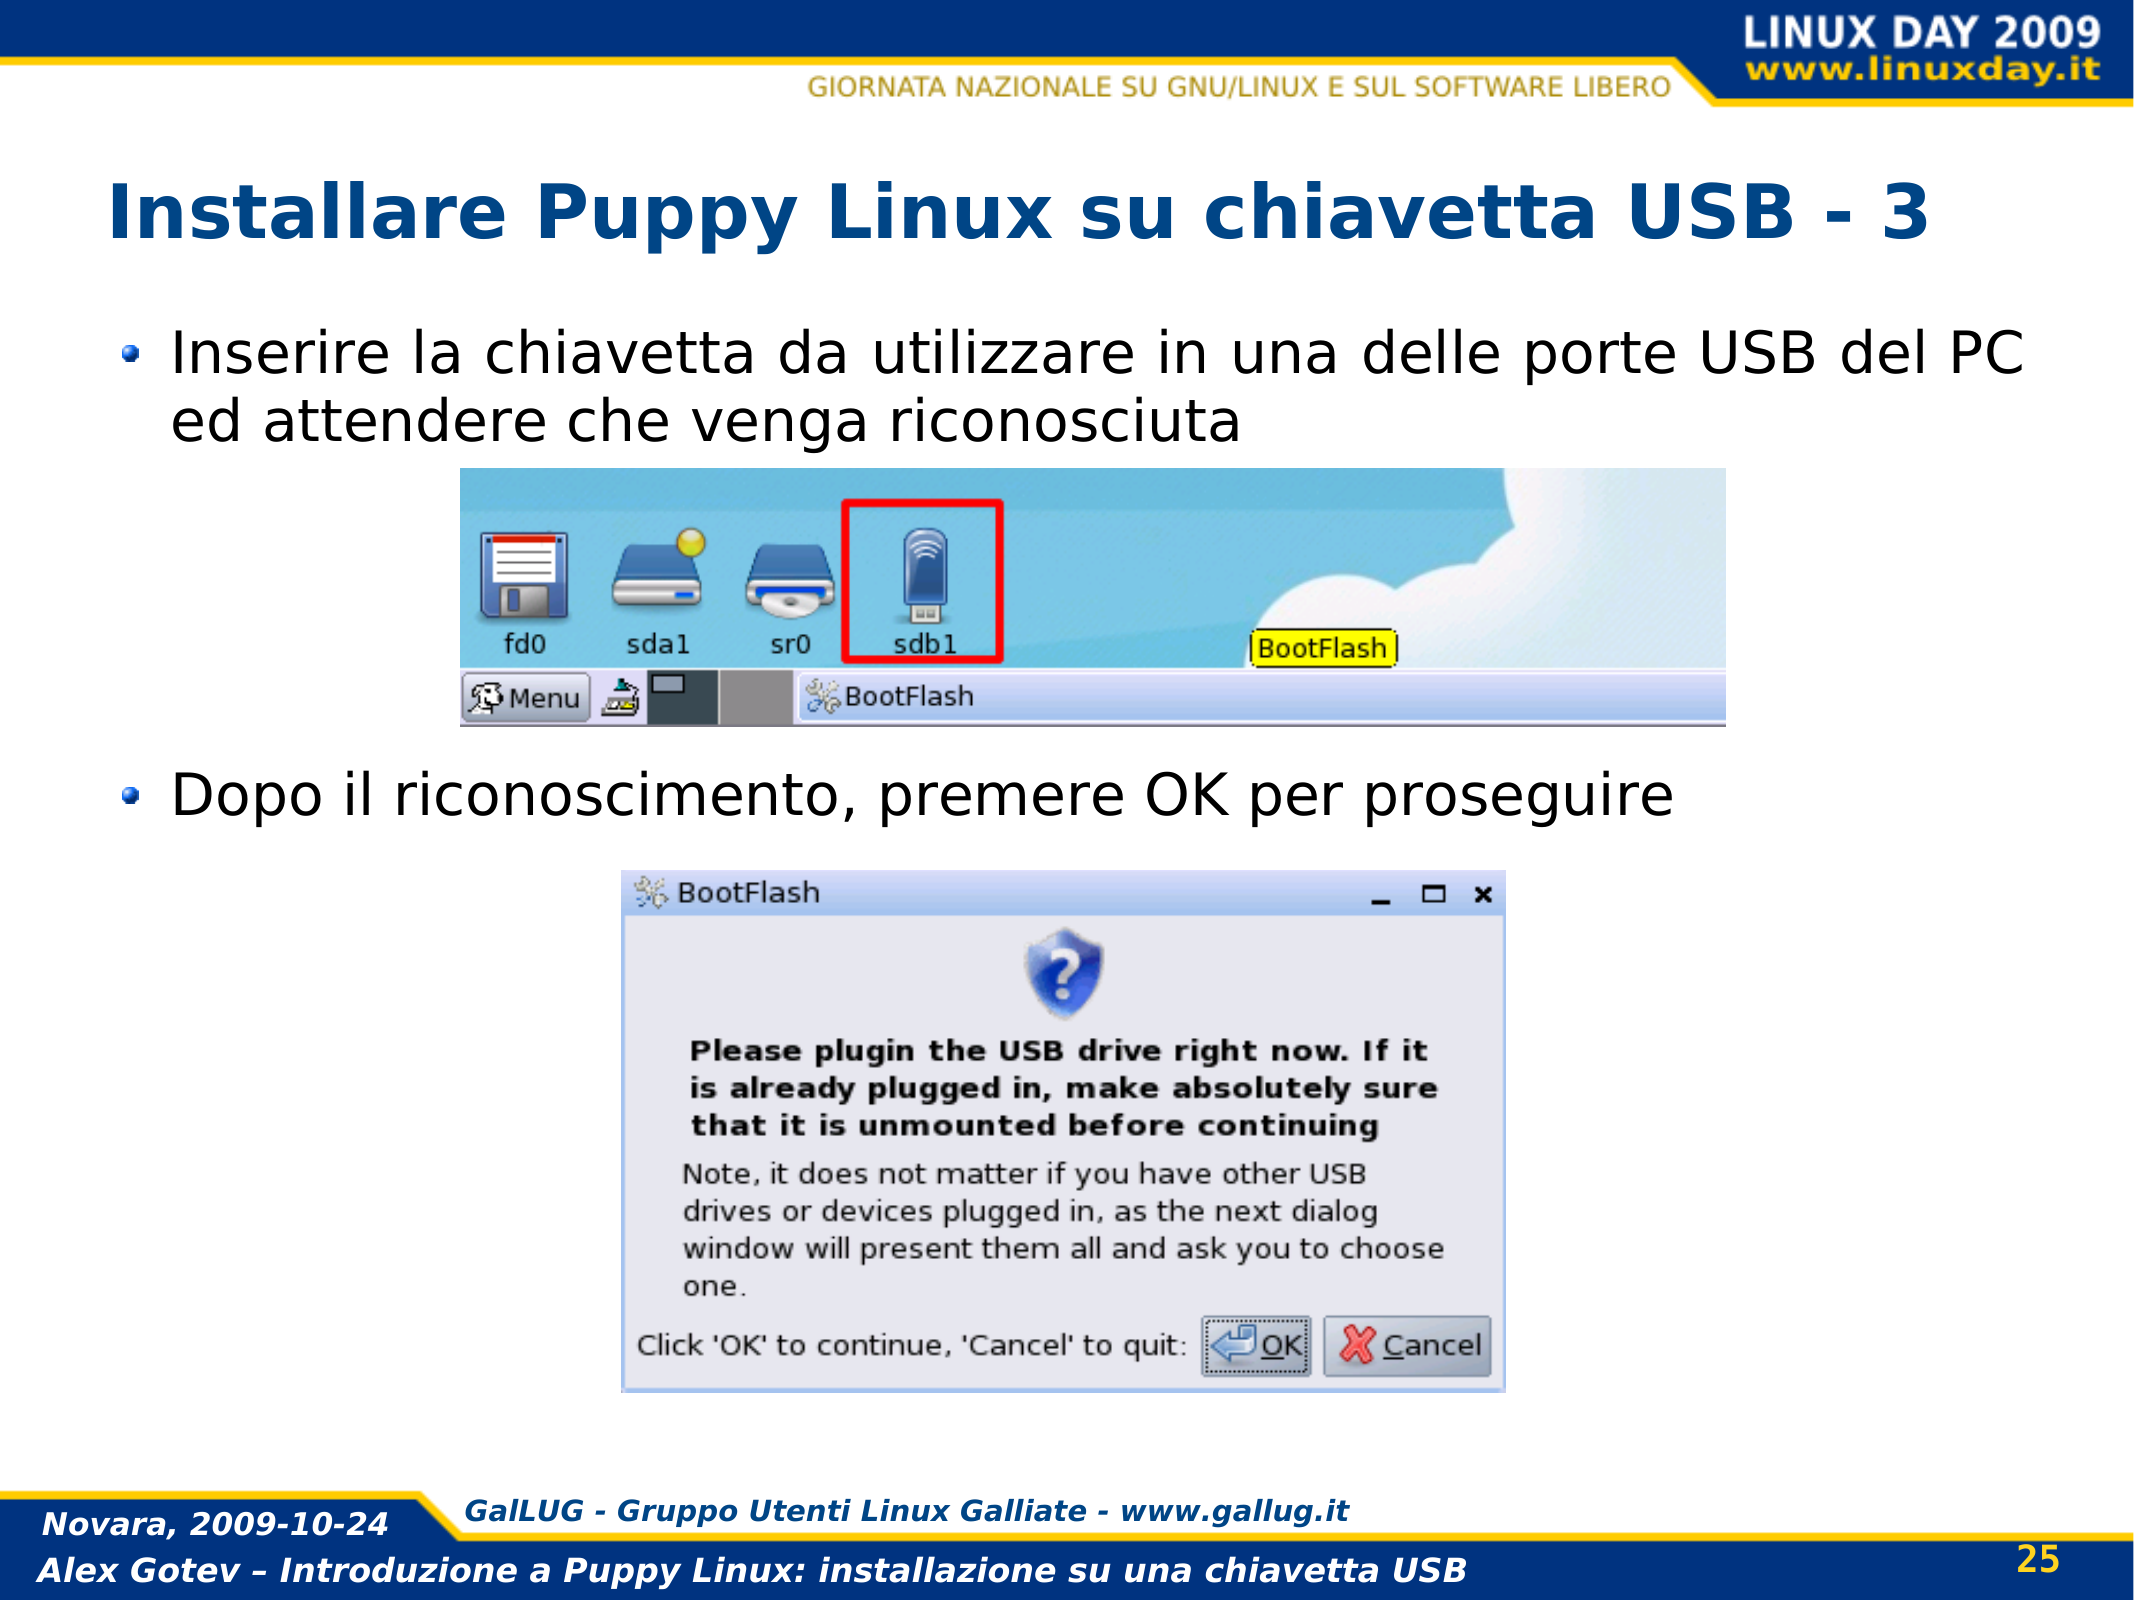

# Installare Puppy Linux su chiavetta USB - 3
Inserire la chiavetta da utilizzare in una delle porte USB del PC ed attendere che venga riconosciuta
Dopo il riconoscimento, premere OK per proseguire